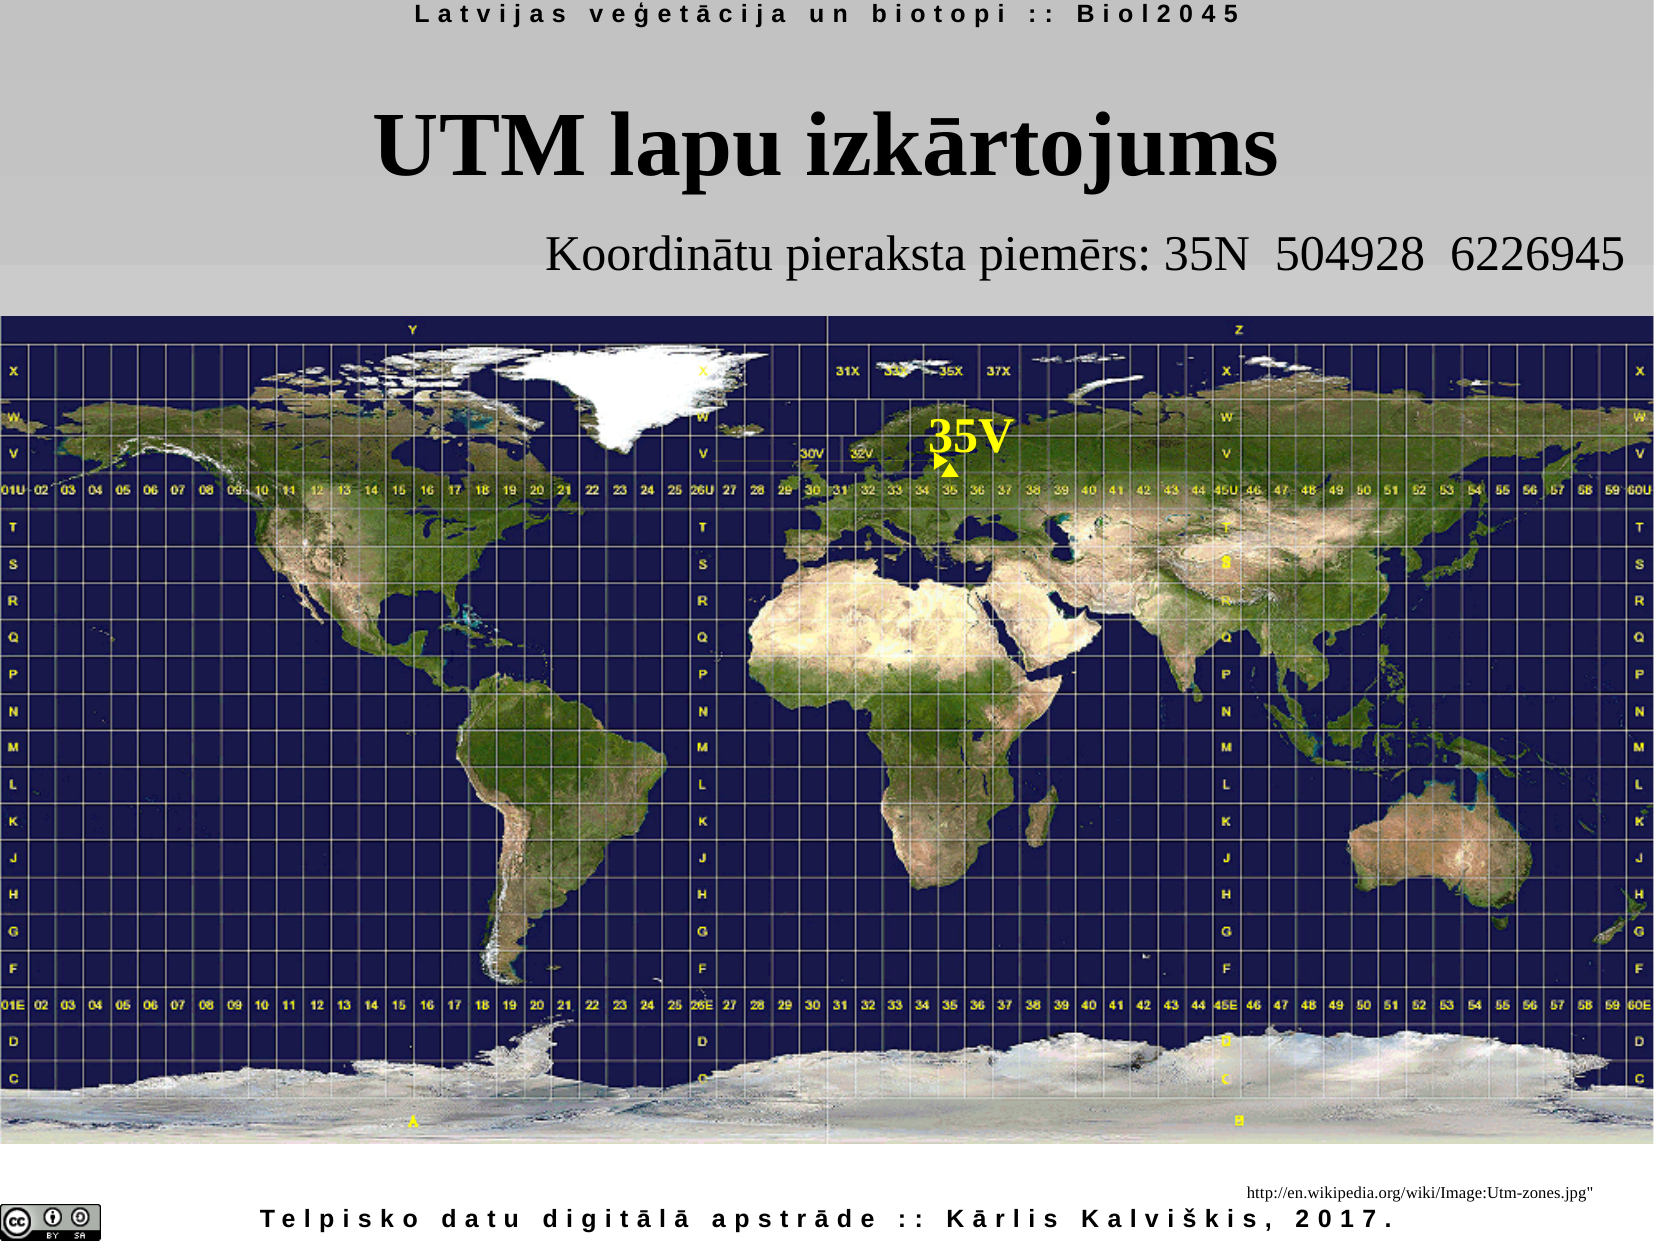

# UTM lapu izkārtojums
Koordinātu pieraksta piemērs: 35N  504928  6226945
35V
http://en.wikipedia.org/wiki/Image:Utm-zones.jpg"